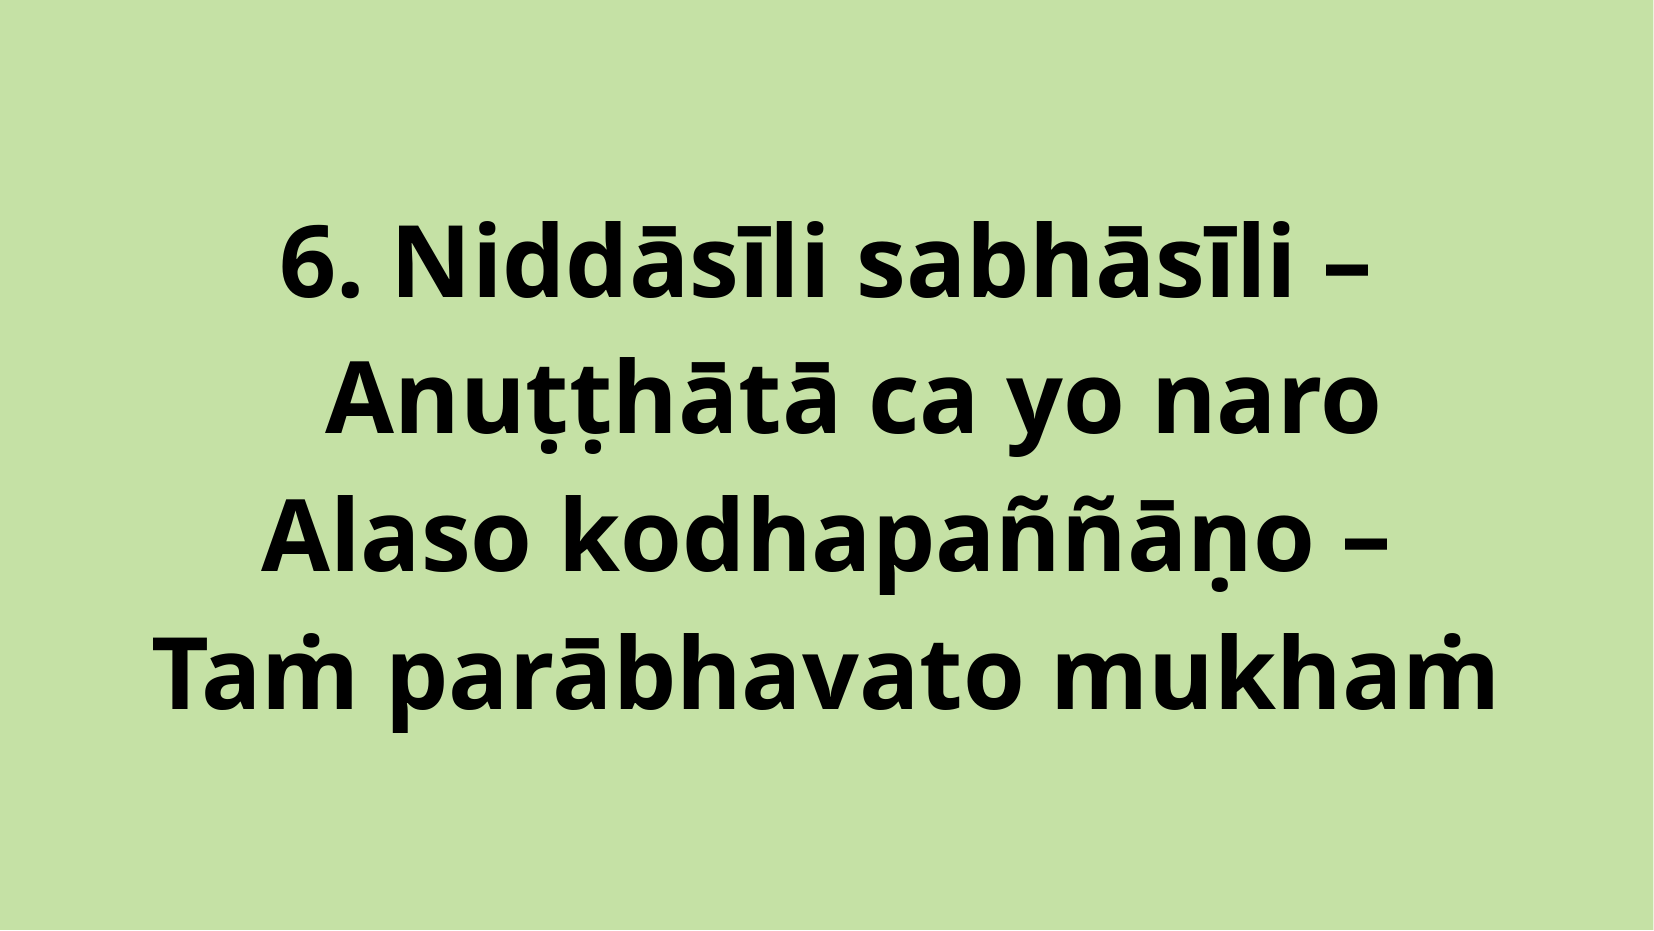

# 6. Niddāsīli sabhāsīli – Anuṭṭhātā ca yo naro
Alaso kodhapaññāṇo –
Taṁ parābhavato mukhaṁ